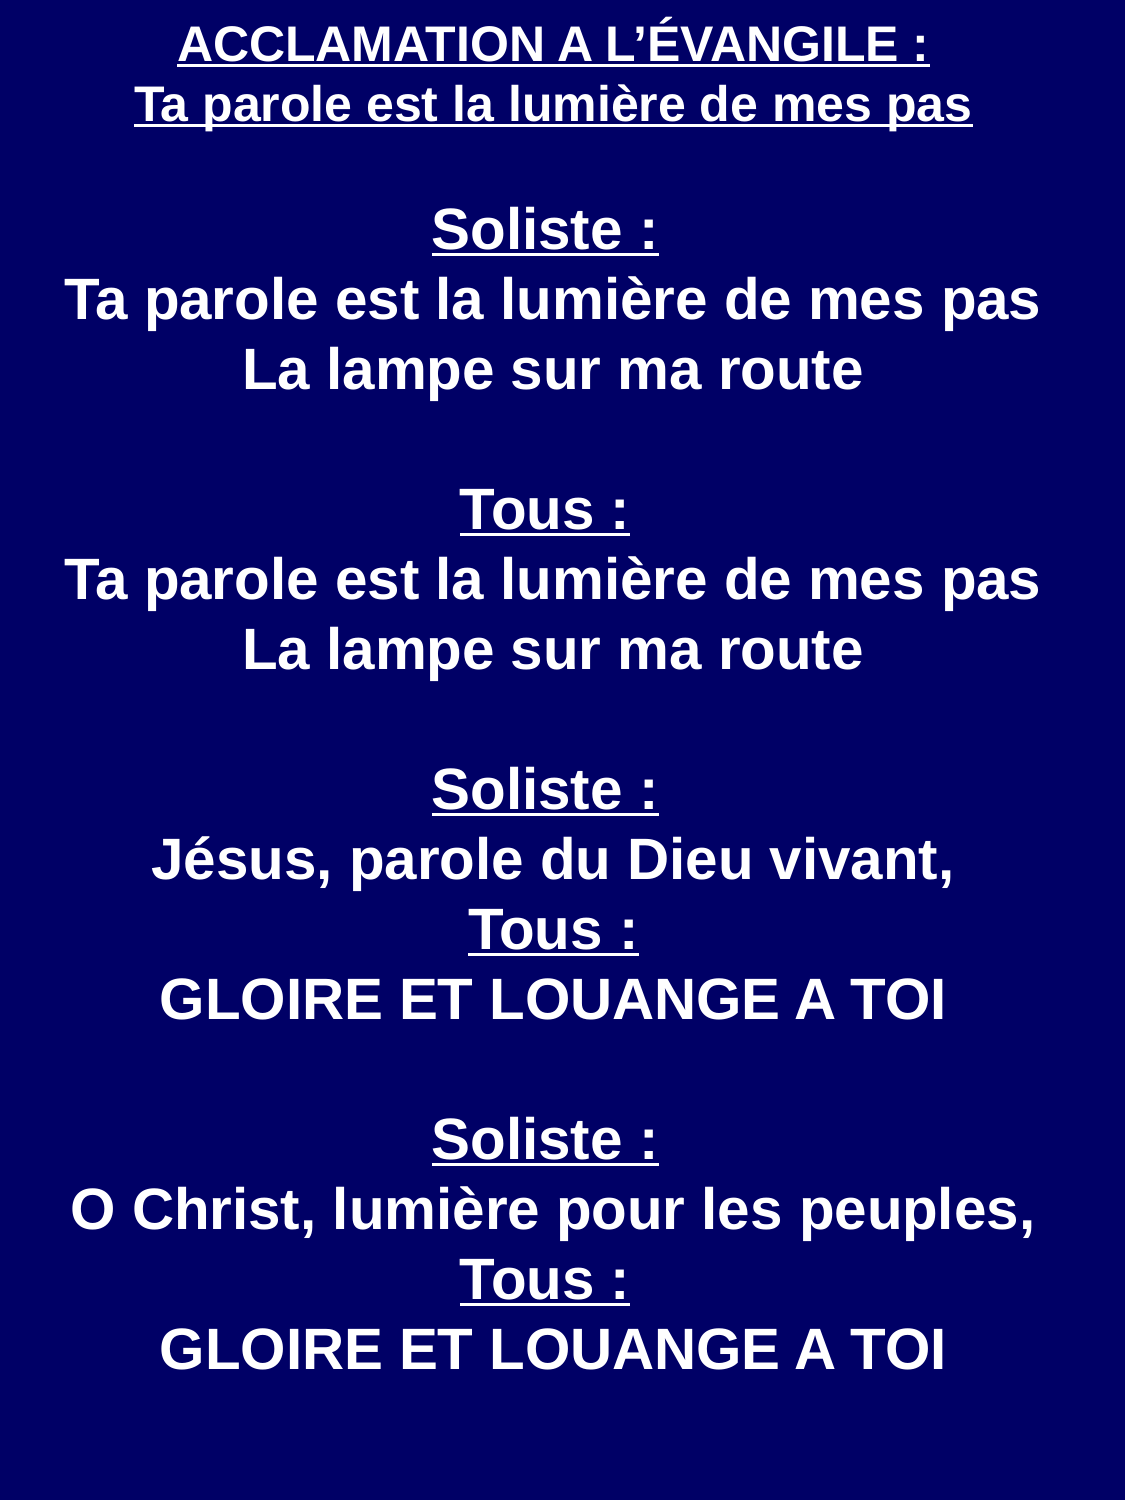

ACCLAMATION A L’ÉVANGILE :
Ta parole est la lumière de mes pas
Soliste :
Ta parole est la lumière de mes pas
La lampe sur ma route
Tous :
Ta parole est la lumière de mes pas
La lampe sur ma route
Soliste :
Jésus, parole du Dieu vivant,
Tous :
GLOIRE ET LOUANGE A TOI
Soliste :
O Christ, lumière pour les peuples,
Tous :
GLOIRE ET LOUANGE A TOI